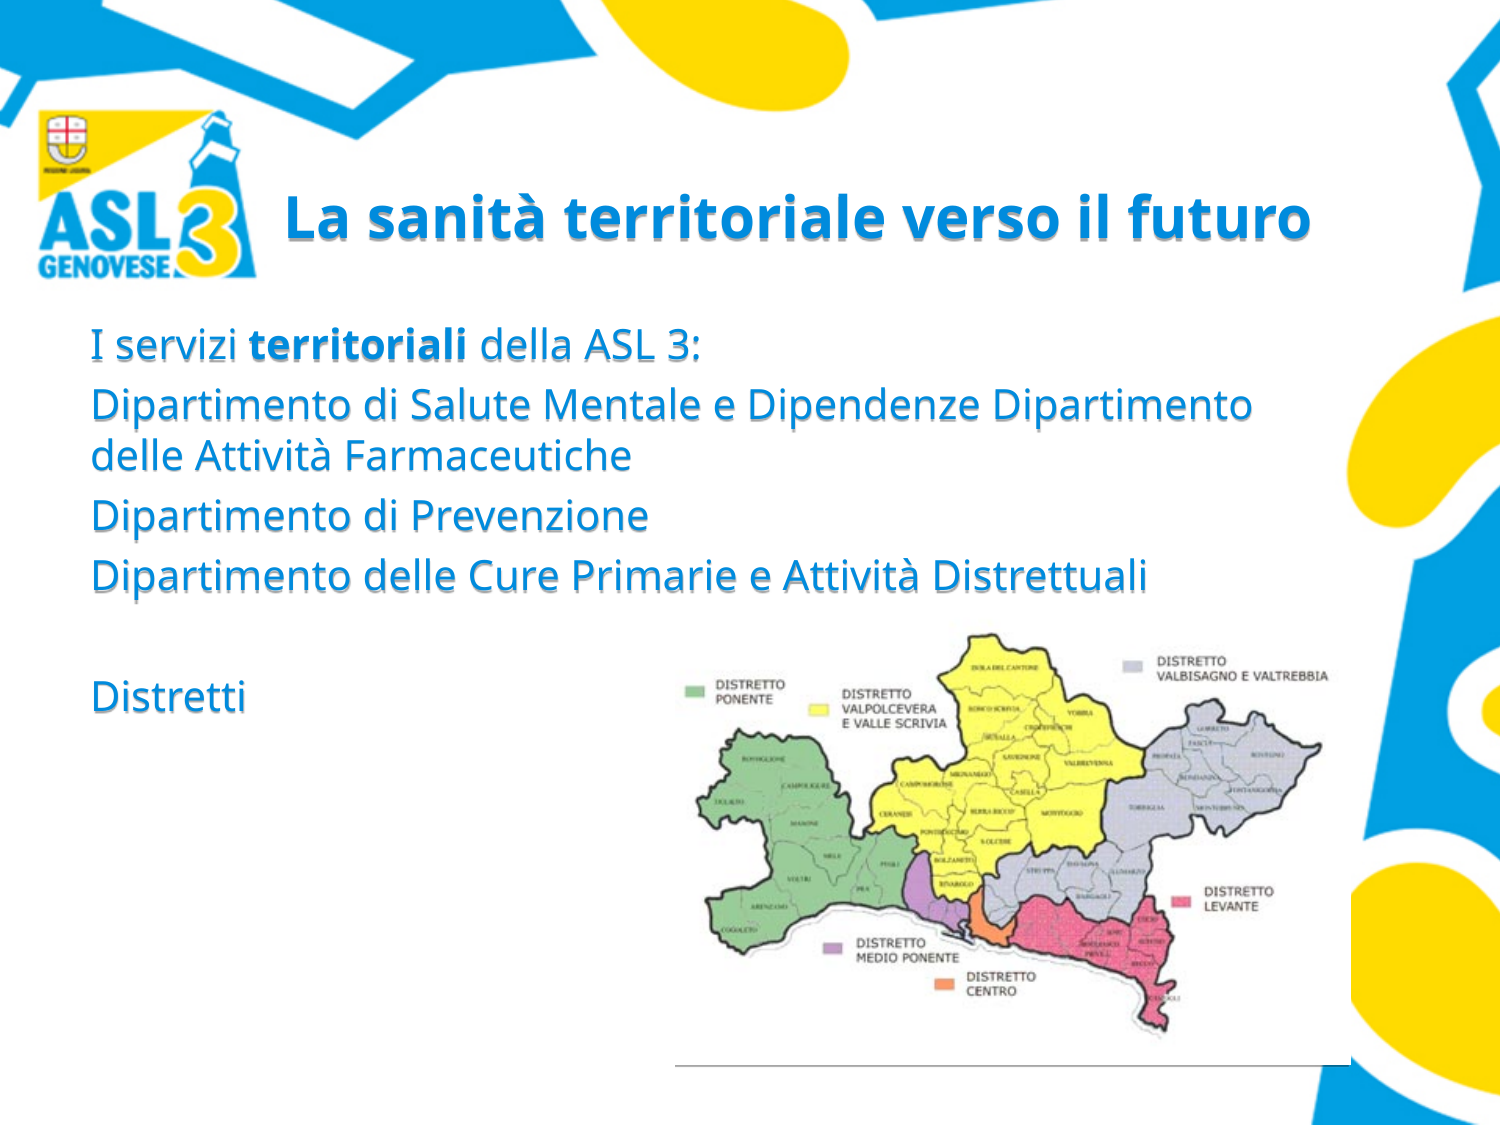

# La sanità territoriale verso il futuro
I servizi territoriali della ASL 3:
Dipartimento di Salute Mentale e Dipendenze Dipartimento delle Attività Farmaceutiche
Dipartimento di Prevenzione
Dipartimento delle Cure Primarie e Attività Distrettuali
Distretti